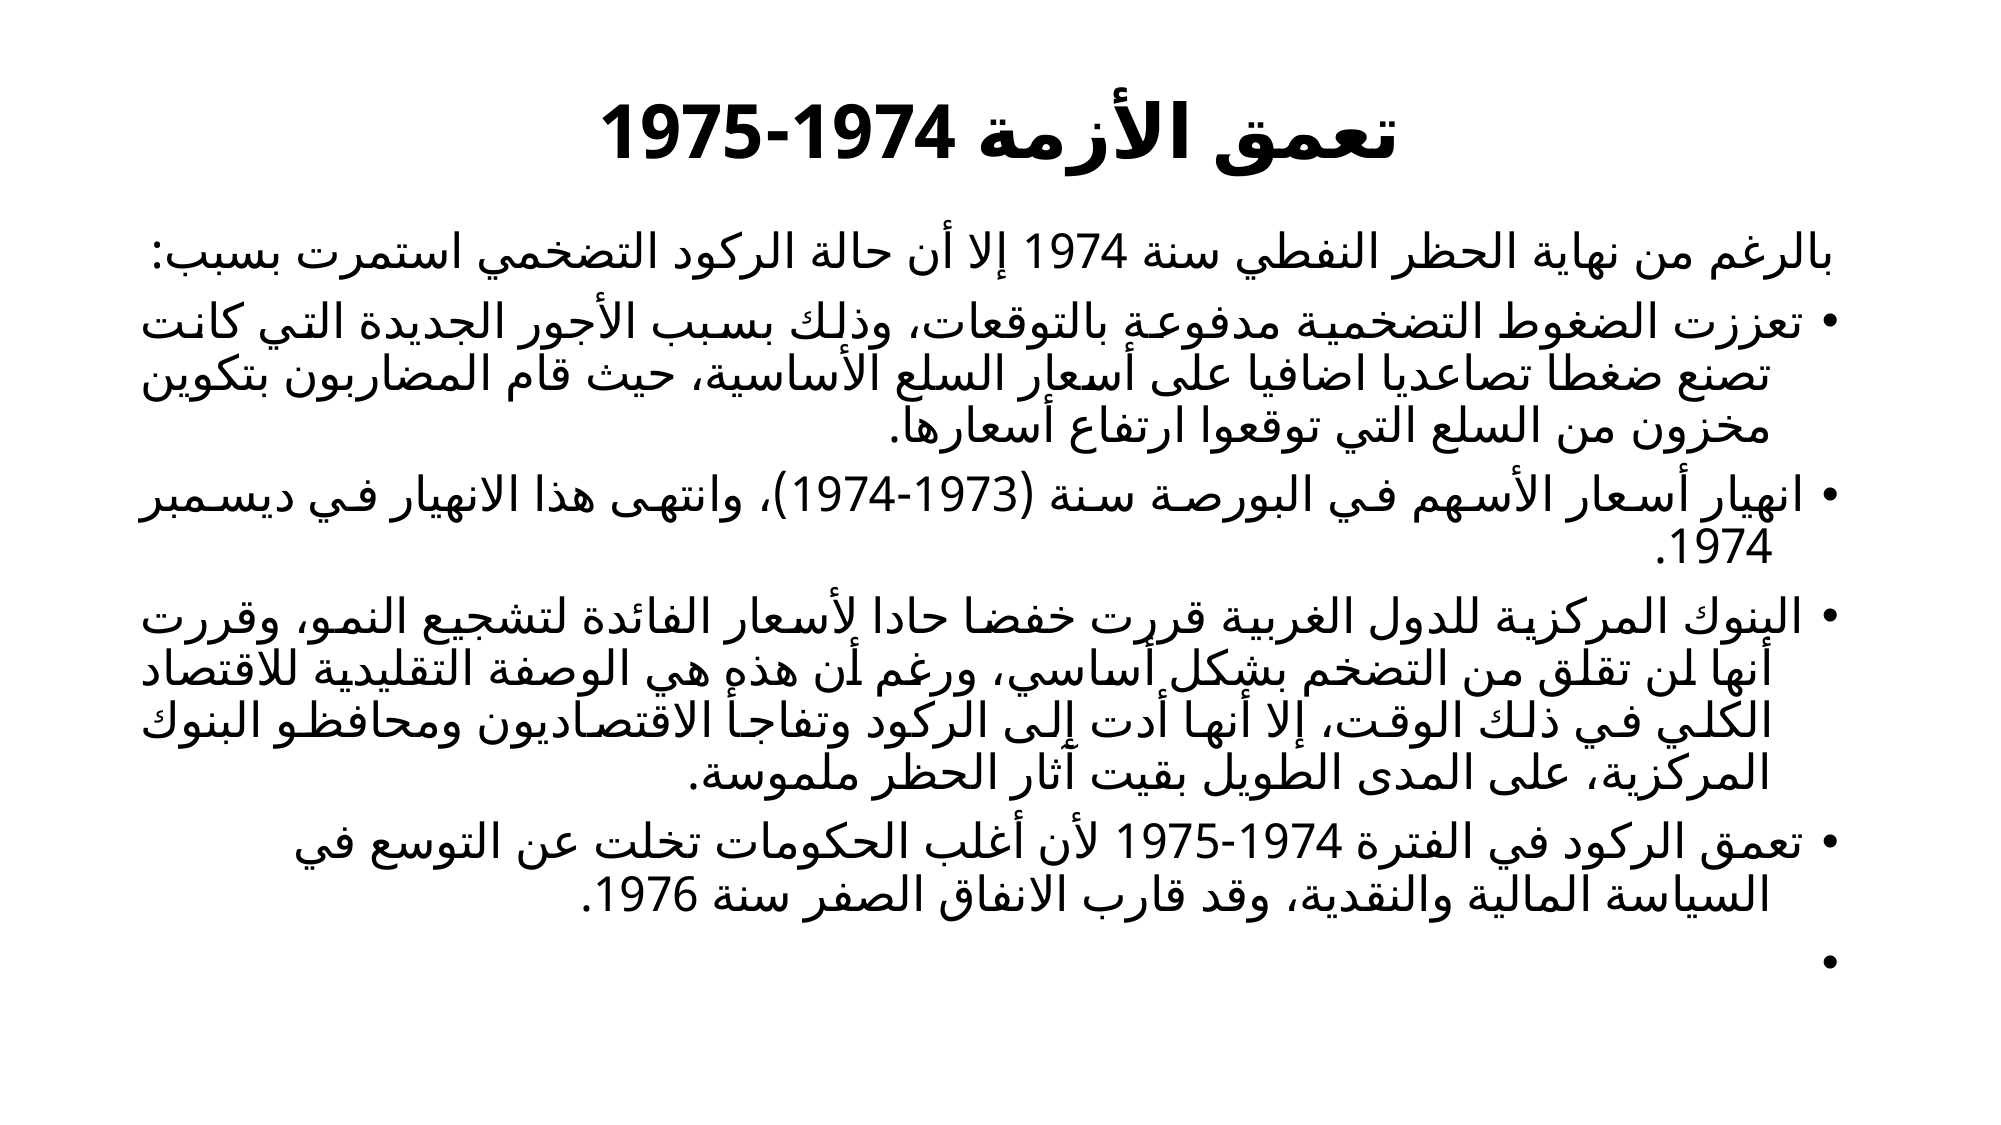

# تعمق الأزمة 1974-1975
بالرغم من نهاية الحظر النفطي سنة 1974 إلا أن حالة الركود التضخمي استمرت بسبب:
تعززت الضغوط التضخمية مدفوعة بالتوقعات، وذلك بسبب الأجور الجديدة التي كانت تصنع ضغطا تصاعديا اضافيا على أسعار السلع الأساسية، حيث قام المضاربون بتكوين مخزون من السلع التي توقعوا ارتفاع أسعارها.
انهيار أسعار الأسهم في البورصة سنة (1973-1974)، وانتهى هذا الانهيار في ديسمبر 1974.
البنوك المركزية للدول الغربية قررت خفضا حادا لأسعار الفائدة لتشجيع النمو، وقررت أنها لن تقلق من التضخم بشكل أساسي، ورغم أن هذه هي الوصفة التقليدية للاقتصاد الكلي في ذلك الوقت، إلا أنها أدت إلى الركود وتفاجأ الاقتصاديون ومحافظو البنوك المركزية، على المدى الطويل بقيت آثار الحظر ملموسة.
تعمق الركود في الفترة 1974-1975 لأن أغلب الحكومات تخلت عن التوسع في السياسة المالية والنقدية، وقد قارب الانفاق الصفر سنة 1976.